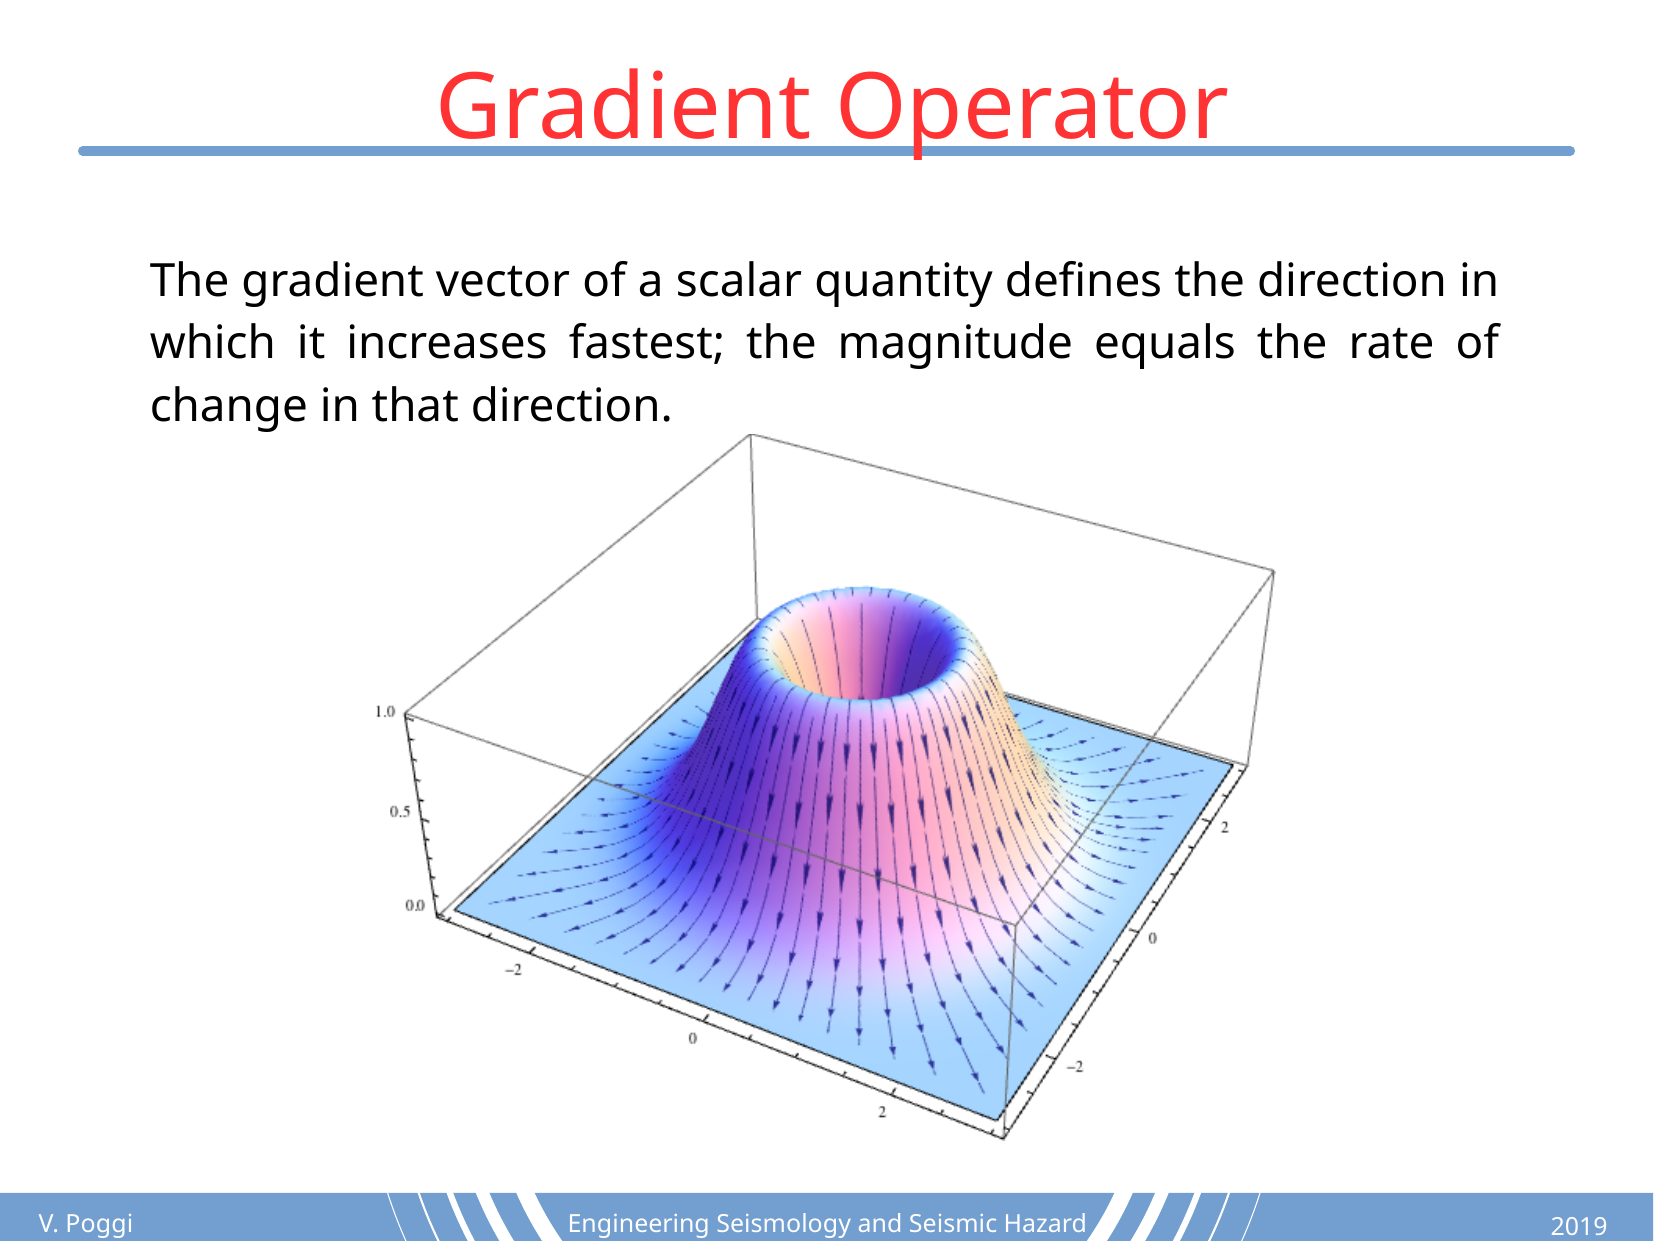

Gradient Operator
The gradient vector of a scalar quantity defines the direction in which it increases fastest; the magnitude equals the rate of change in that direction.